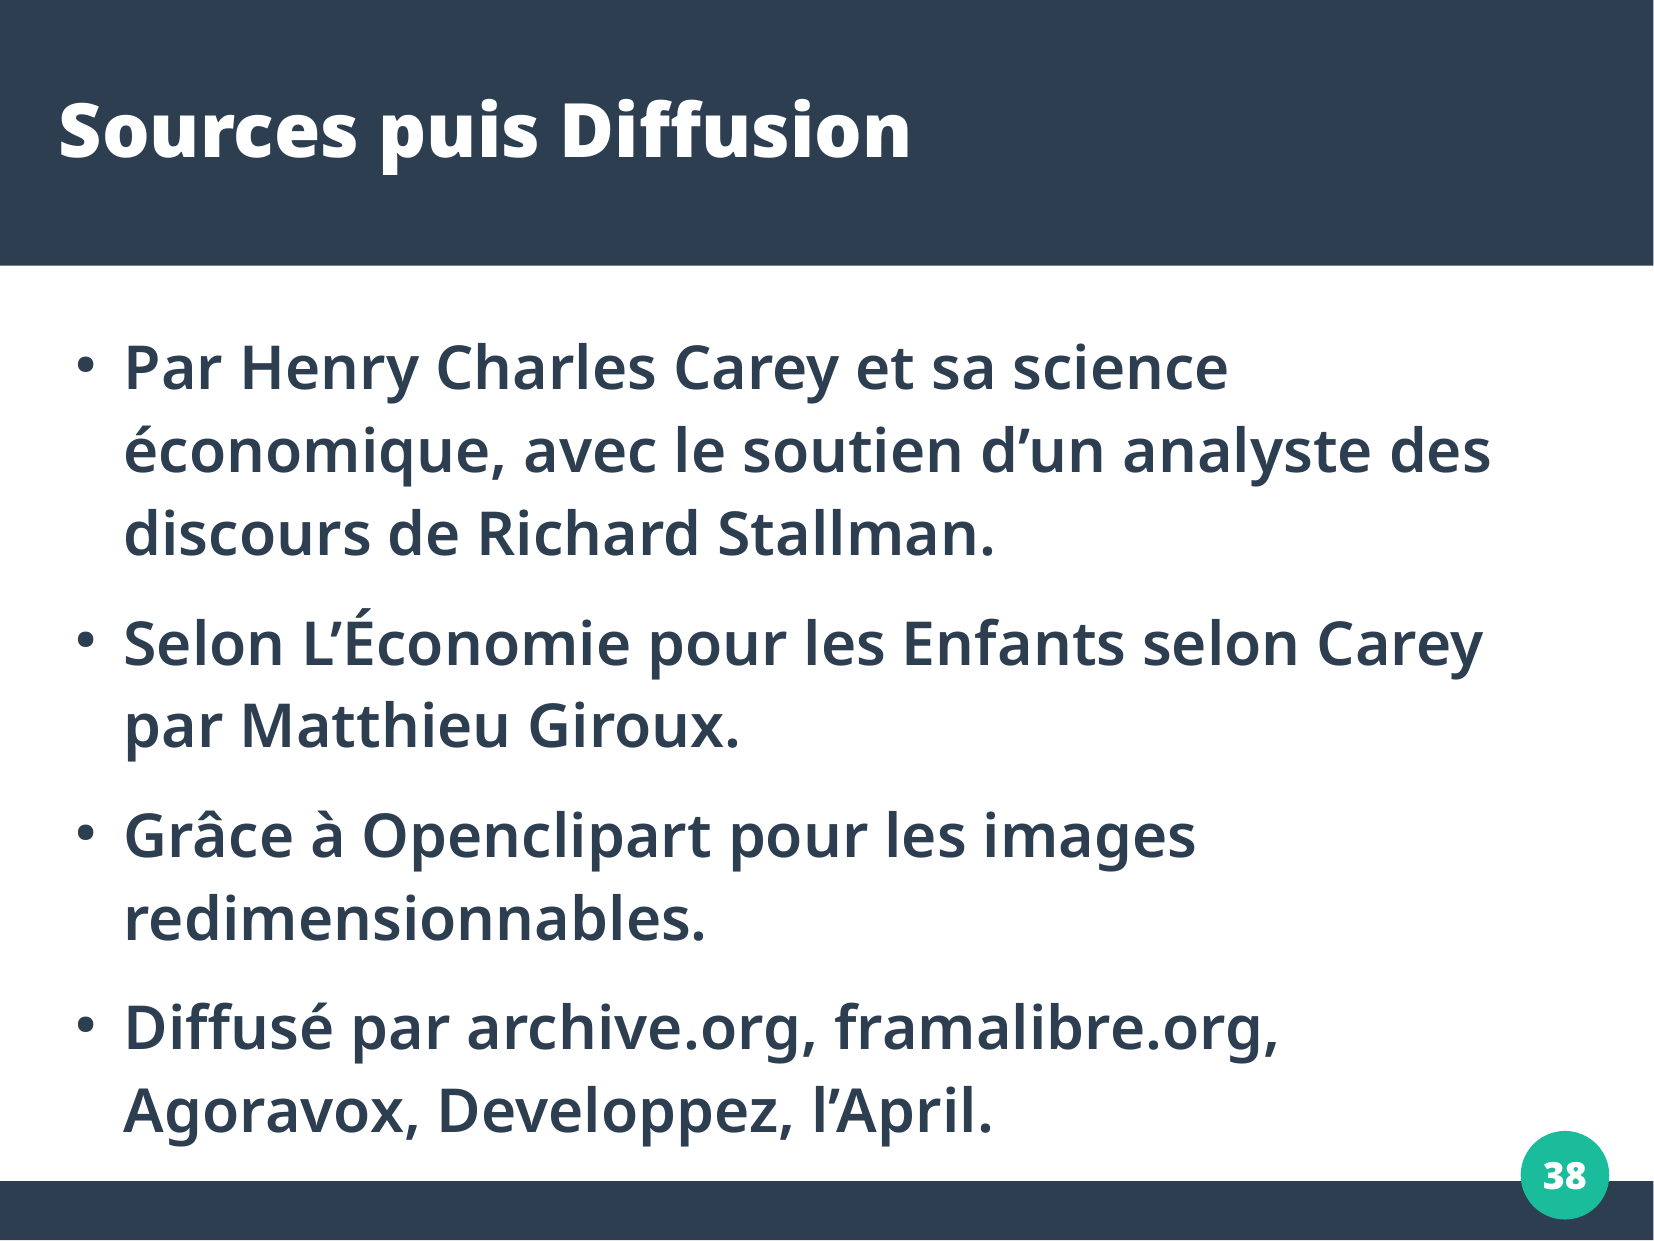

# Sources puis Diffusion
Par Henry Charles Carey et sa science économique, avec le soutien d’un analyste des discours de Richard Stallman.
Selon L’Économie pour les Enfants selon Carey par Matthieu Giroux.
Grâce à Openclipart pour les images redimensionnables.
Diffusé par archive.org, framalibre.org, Agoravox, Developpez, l’April.
38